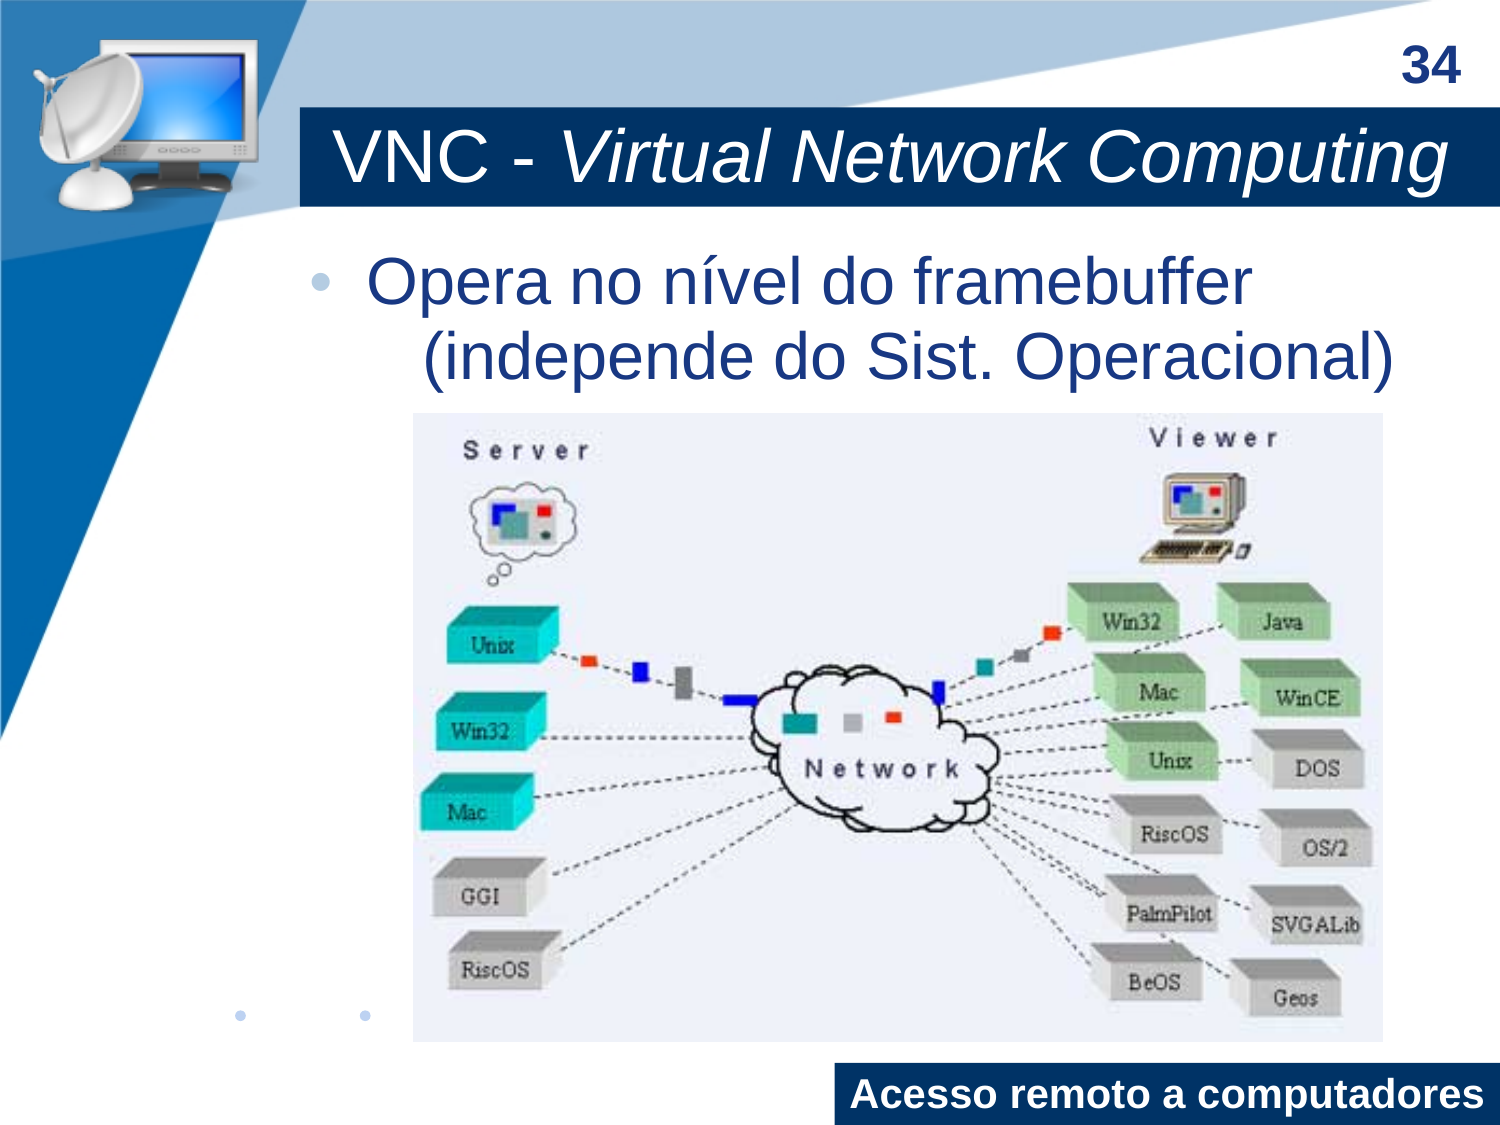

# VNC - Virtual Network Computing
Opera no nível do framebuffer (independe do Sist. Operacional)